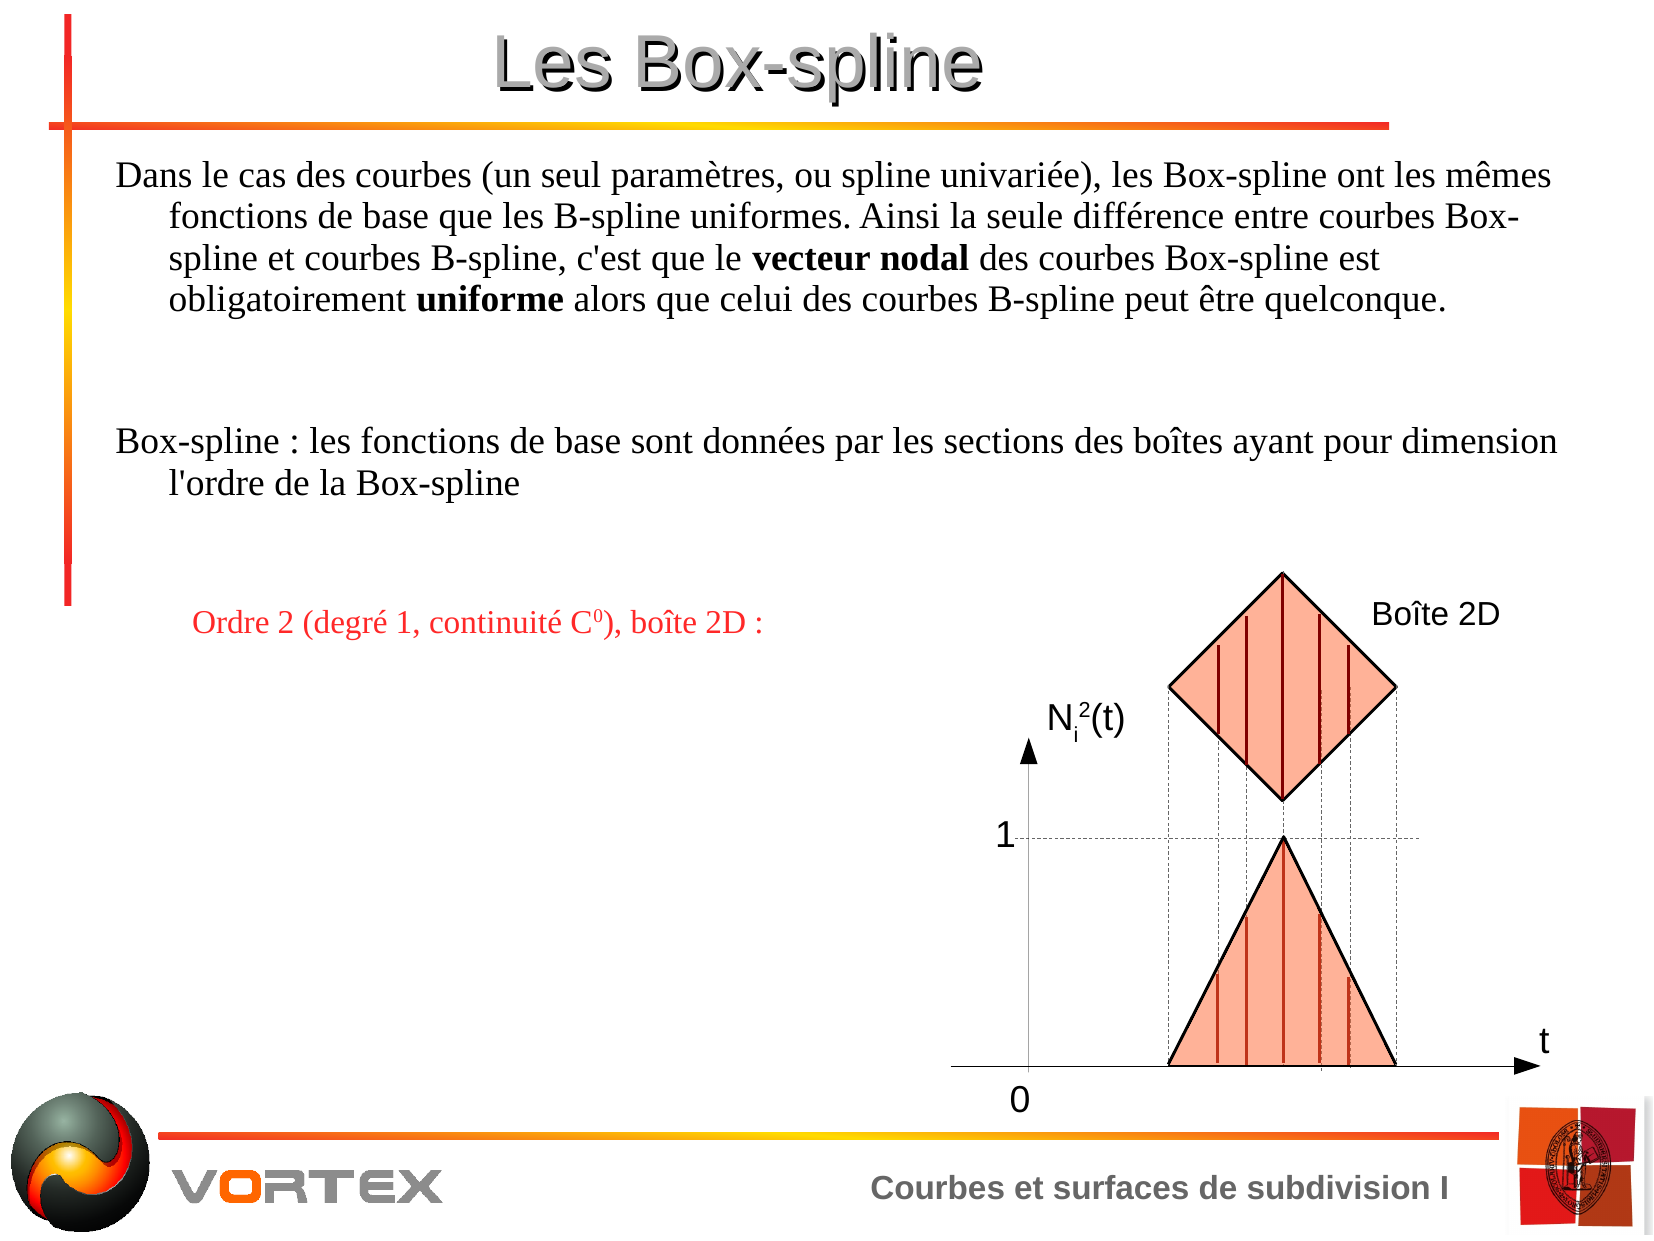

# Les Box-spline
Dans le cas des courbes (un seul paramètres, ou spline univariée), les Box-spline ont les mêmes fonctions de base que les B-spline uniformes. Ainsi la seule différence entre courbes Box-spline et courbes B-spline, c'est que le vecteur nodal des courbes Box-spline est obligatoirement uniforme alors que celui des courbes B-spline peut être quelconque.
Box-spline : les fonctions de base sont données par les sections des boîtes ayant pour dimension l'ordre de la Box-spline
Ordre 2 (degré 1, continuité C0), boîte 2D :
Boîte 2D
Ni2(t)
1
t
0